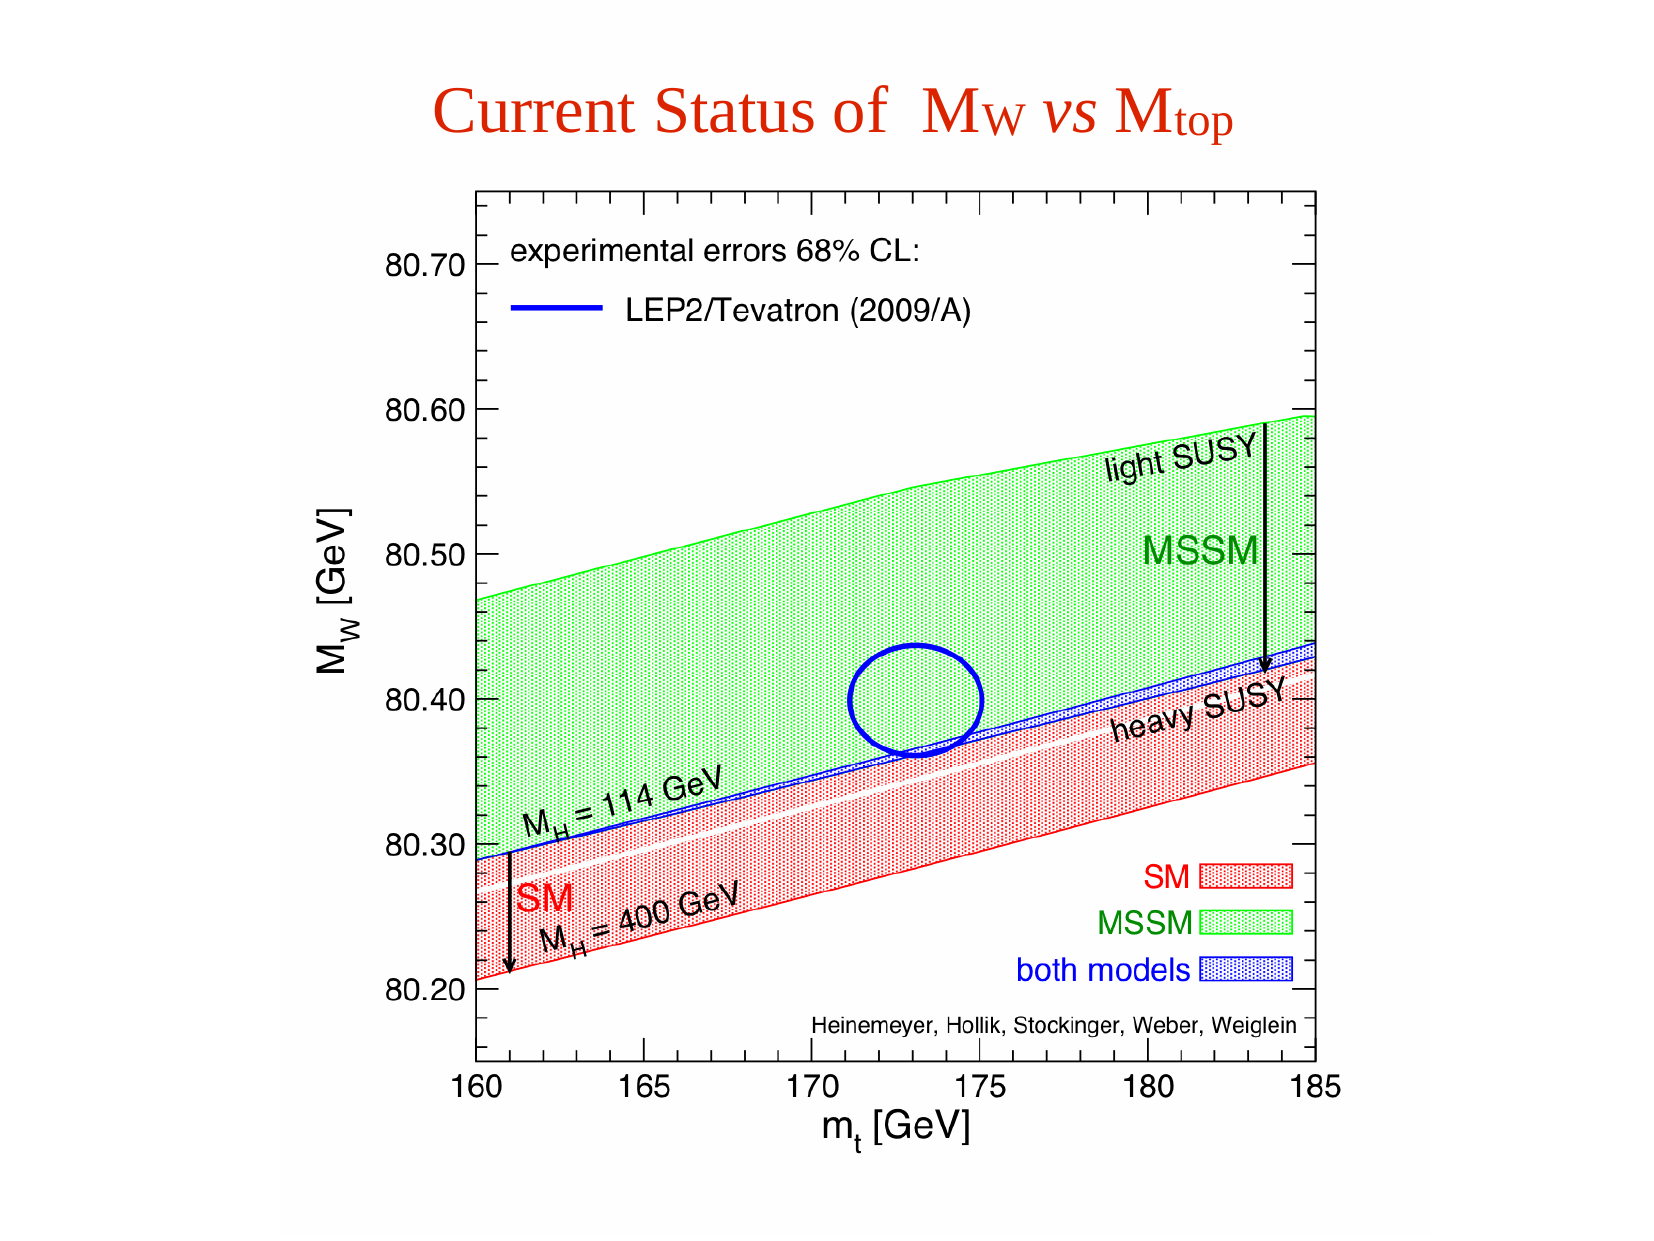

# Current Status of MW vs Mtop